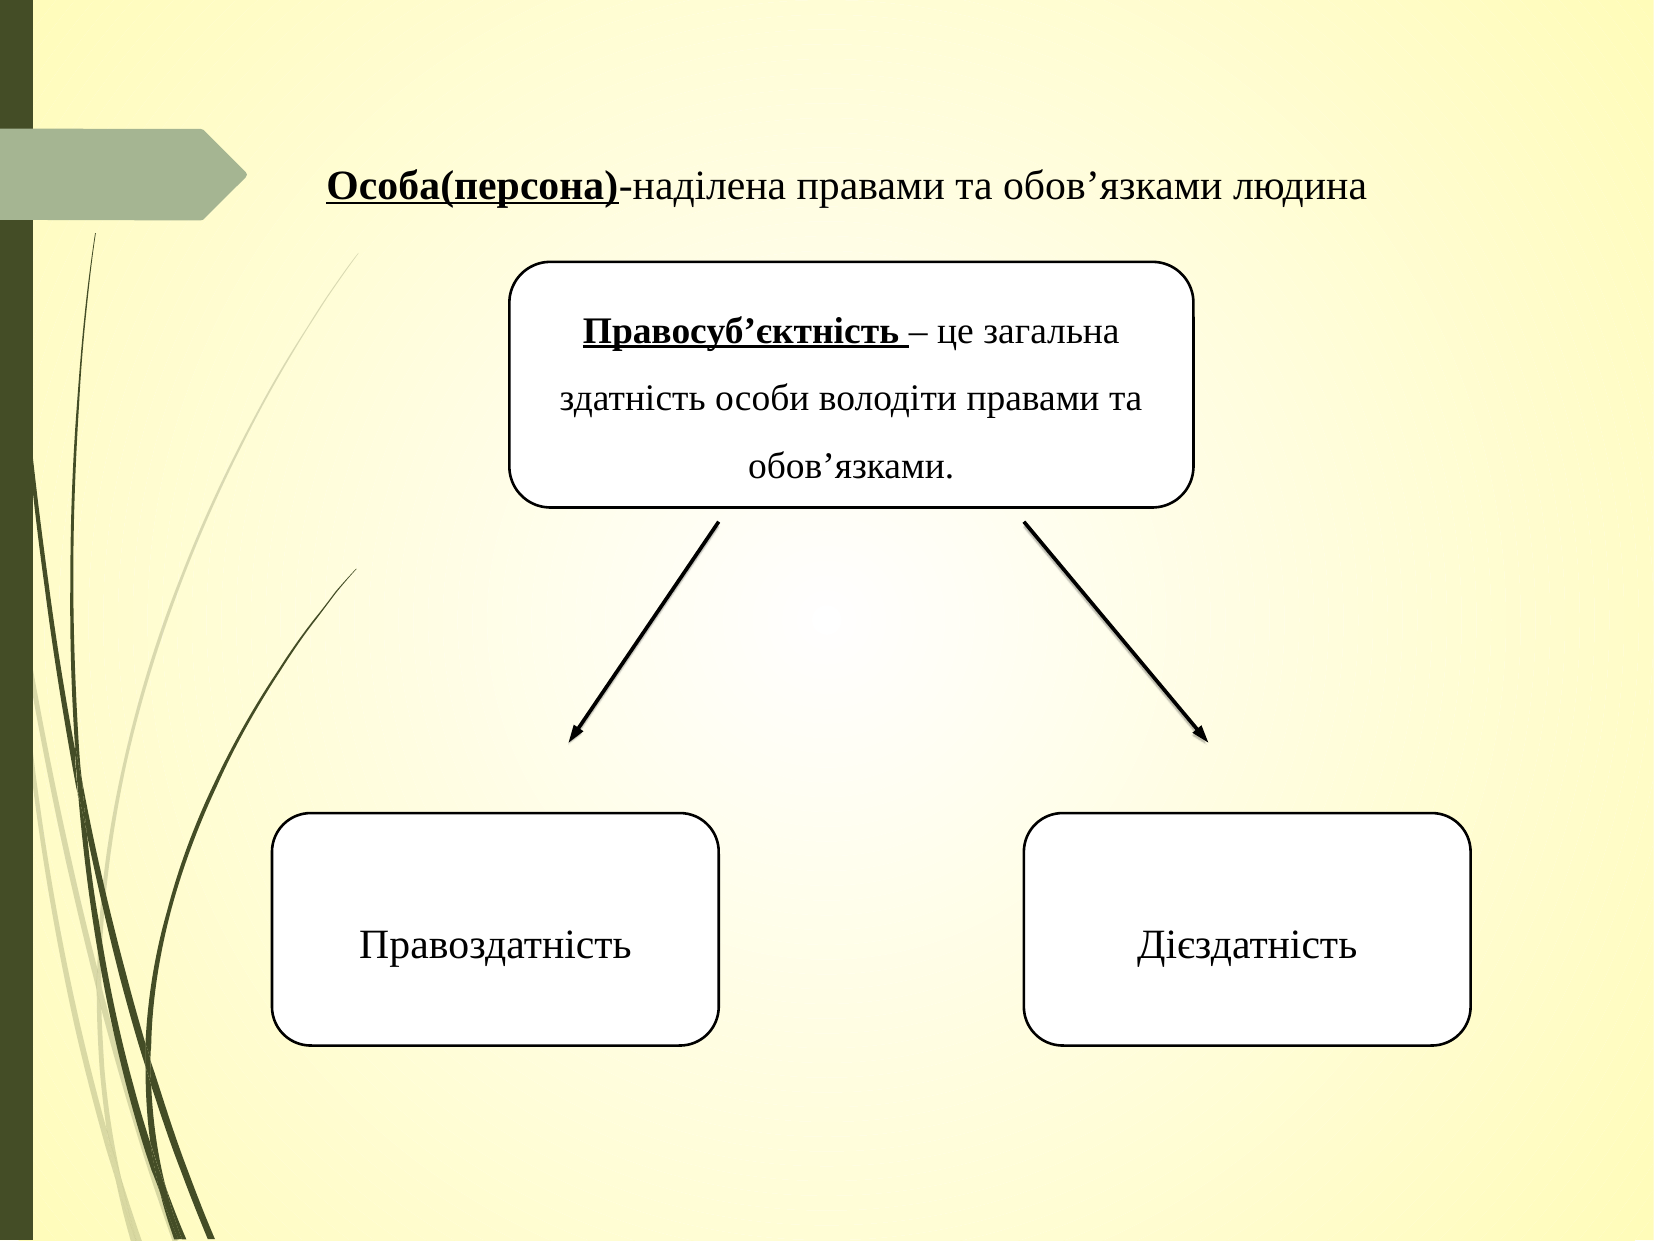

Особа(персона)-наділена правами та обов’язками людина
Правосуб’єктність – це загальна здатність особи володіти правами та обов’язками.
Правоздатність
Дієздатність